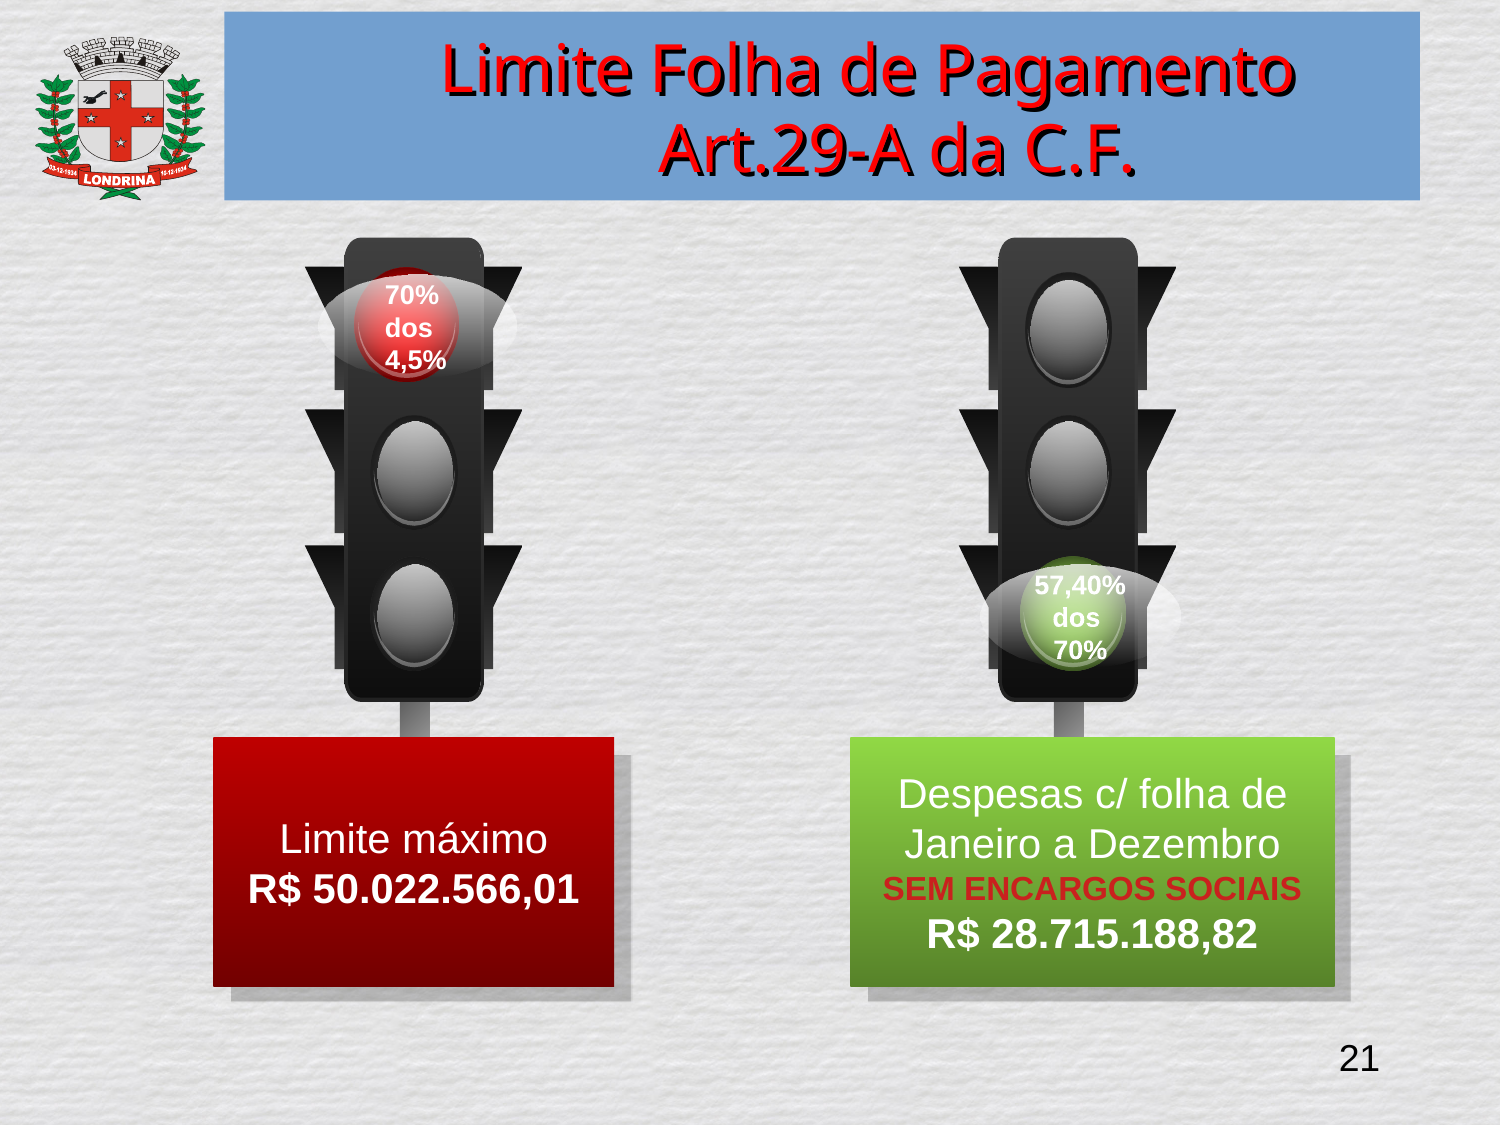

Limite Folha de Pagamento
 Art.29-A da C.F.
 70%
 dos 4,5%
57,40% dos
70%
Limite máximo
R$ 50.022.566,01
Despesas c/ folha de Janeiro a Dezembro
SEM ENCARGOS SOCIAIS
R$ 28.715.188,82